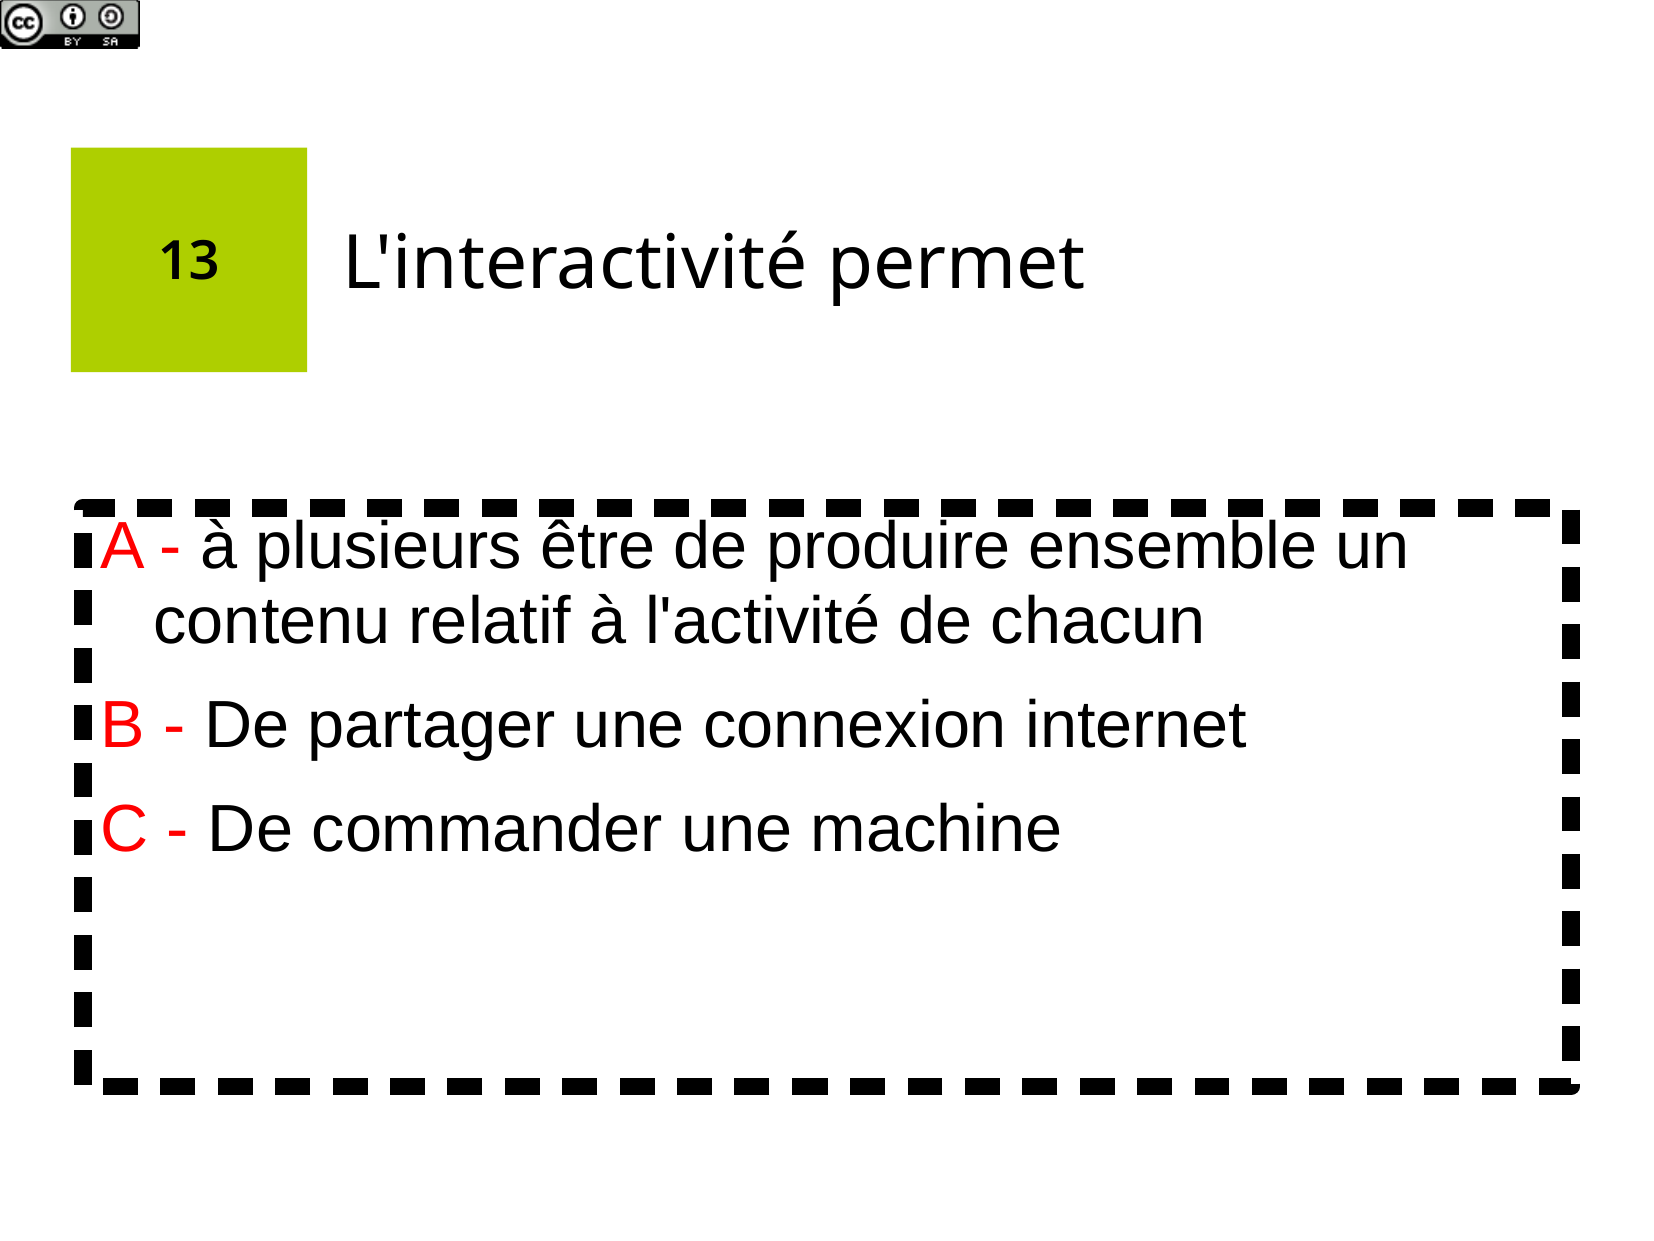

# L'interactivité permet
13
à plusieurs être de produire ensemble un contenu relatif à l'activité de chacun
De partager une connexion internet
De commander une machine